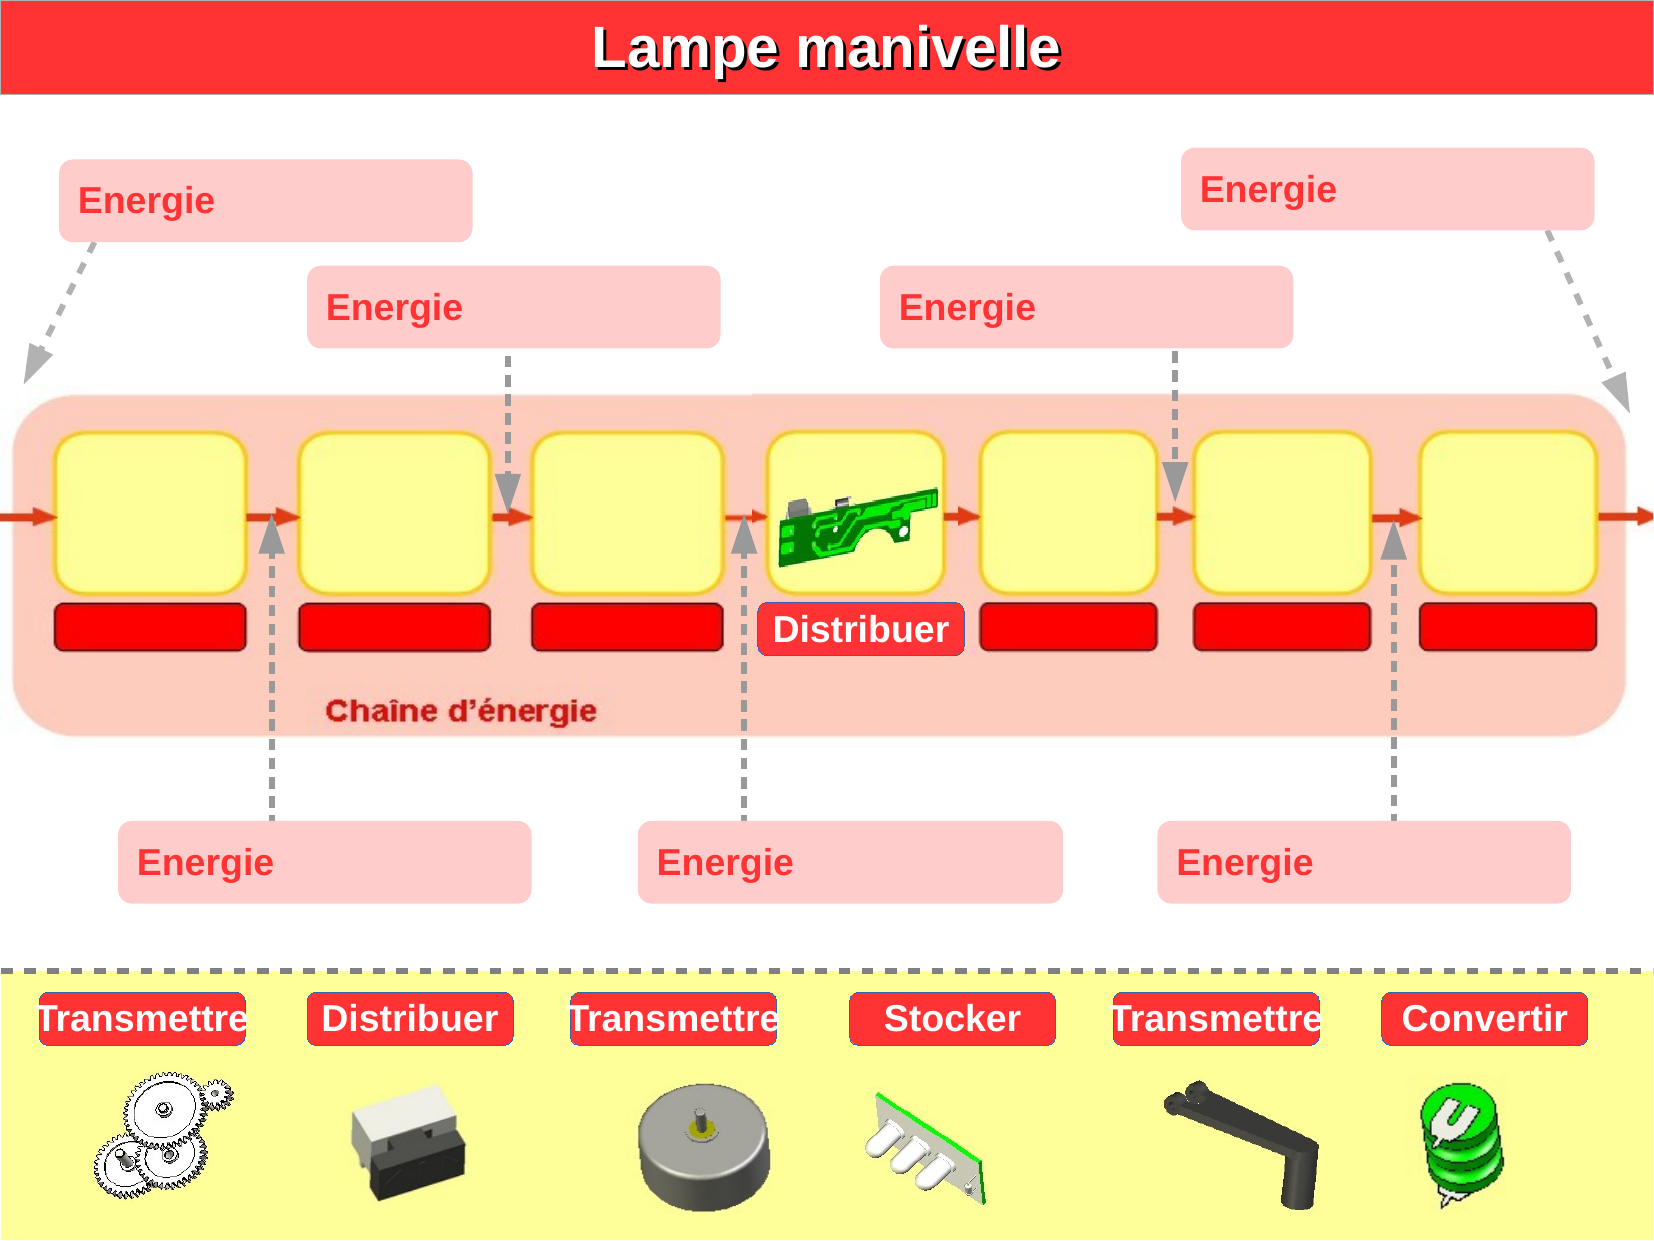

Lampe manivelle
Energie
Energie
Energie
Energie
Distribuer
Energie
Energie
Energie
Transmettre
Distribuer
Transmettre
Stocker
Transmettre
Convertir